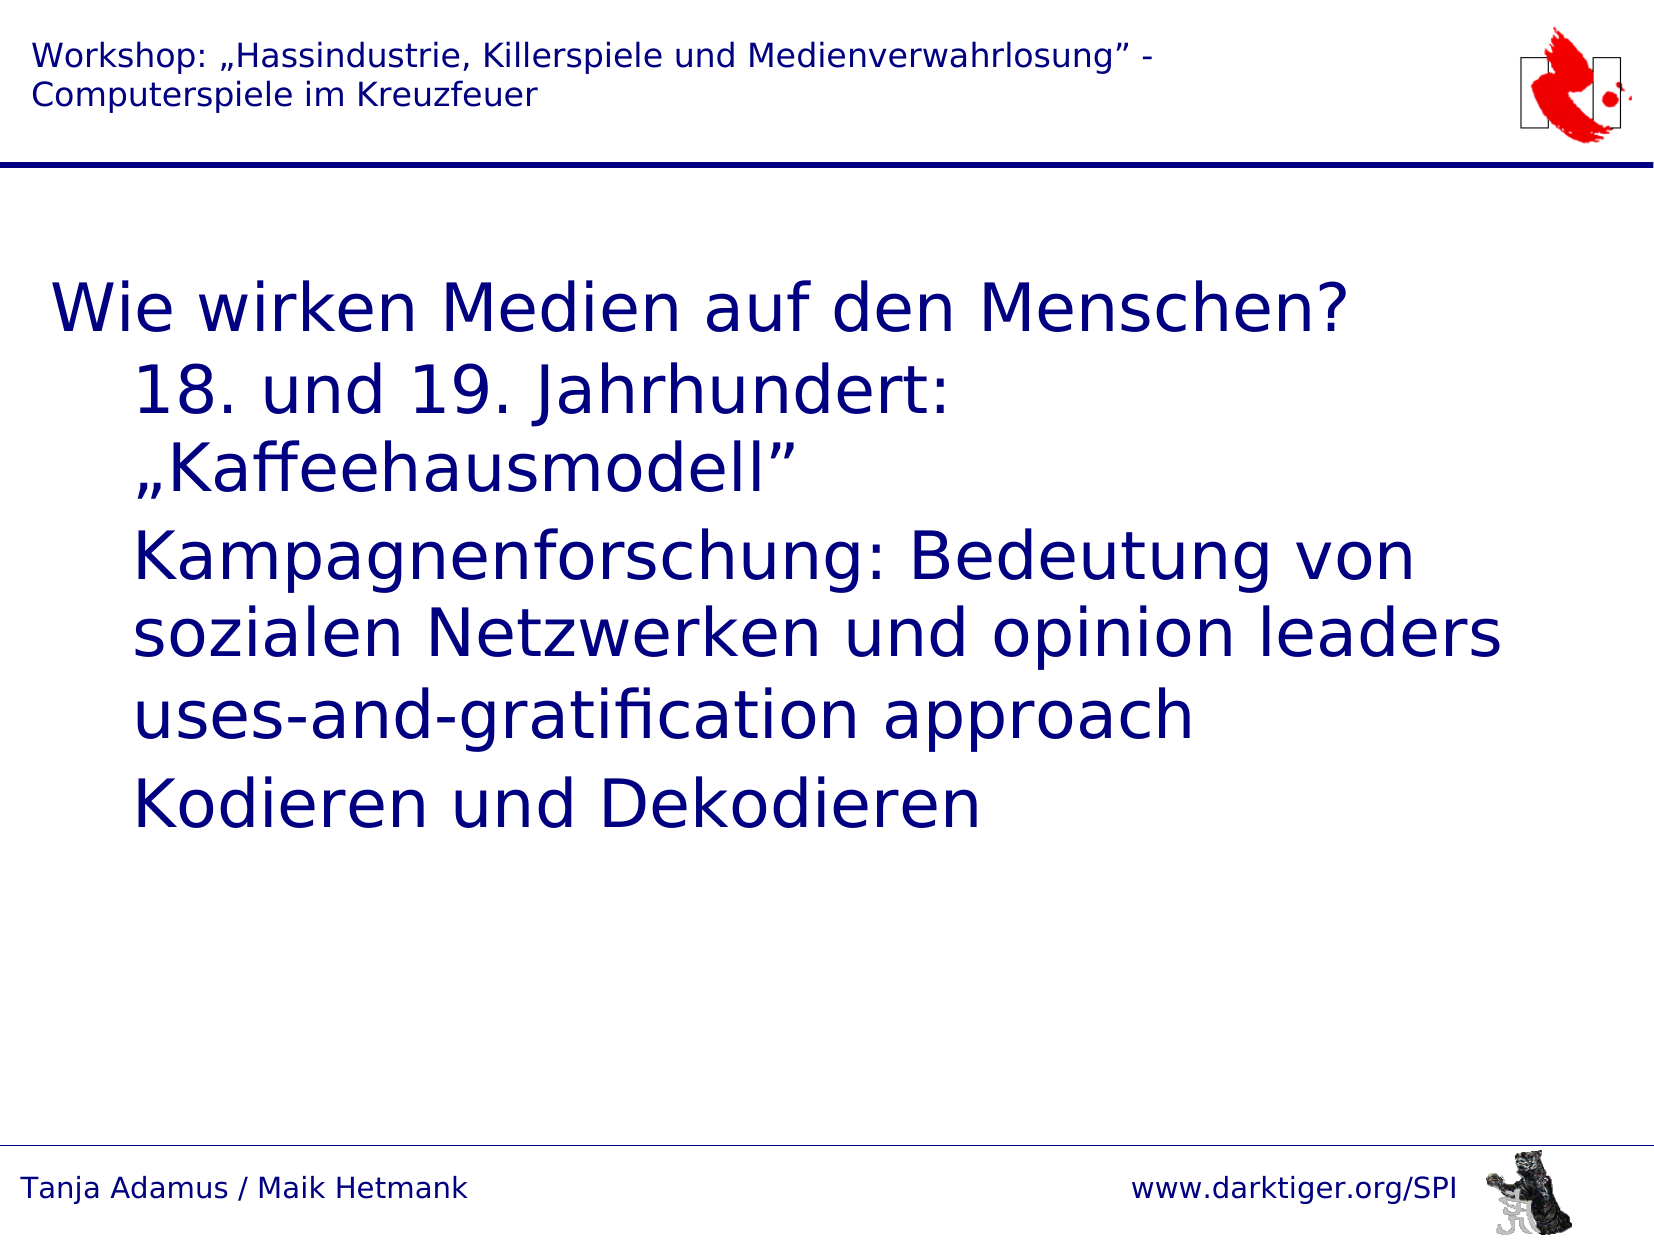

Workshop: „Hassindustrie, Killerspiele und Medienverwahrlosung” - Computerspiele im Kreuzfeuer
Wie wirken Medien auf den Menschen?
18. und 19. Jahrhundert: „Kaffeehausmodell”
Kampagnenforschung: Bedeutung von sozialen Netzwerken und opinion leaders
uses-and-gratification approach
Kodieren und Dekodieren